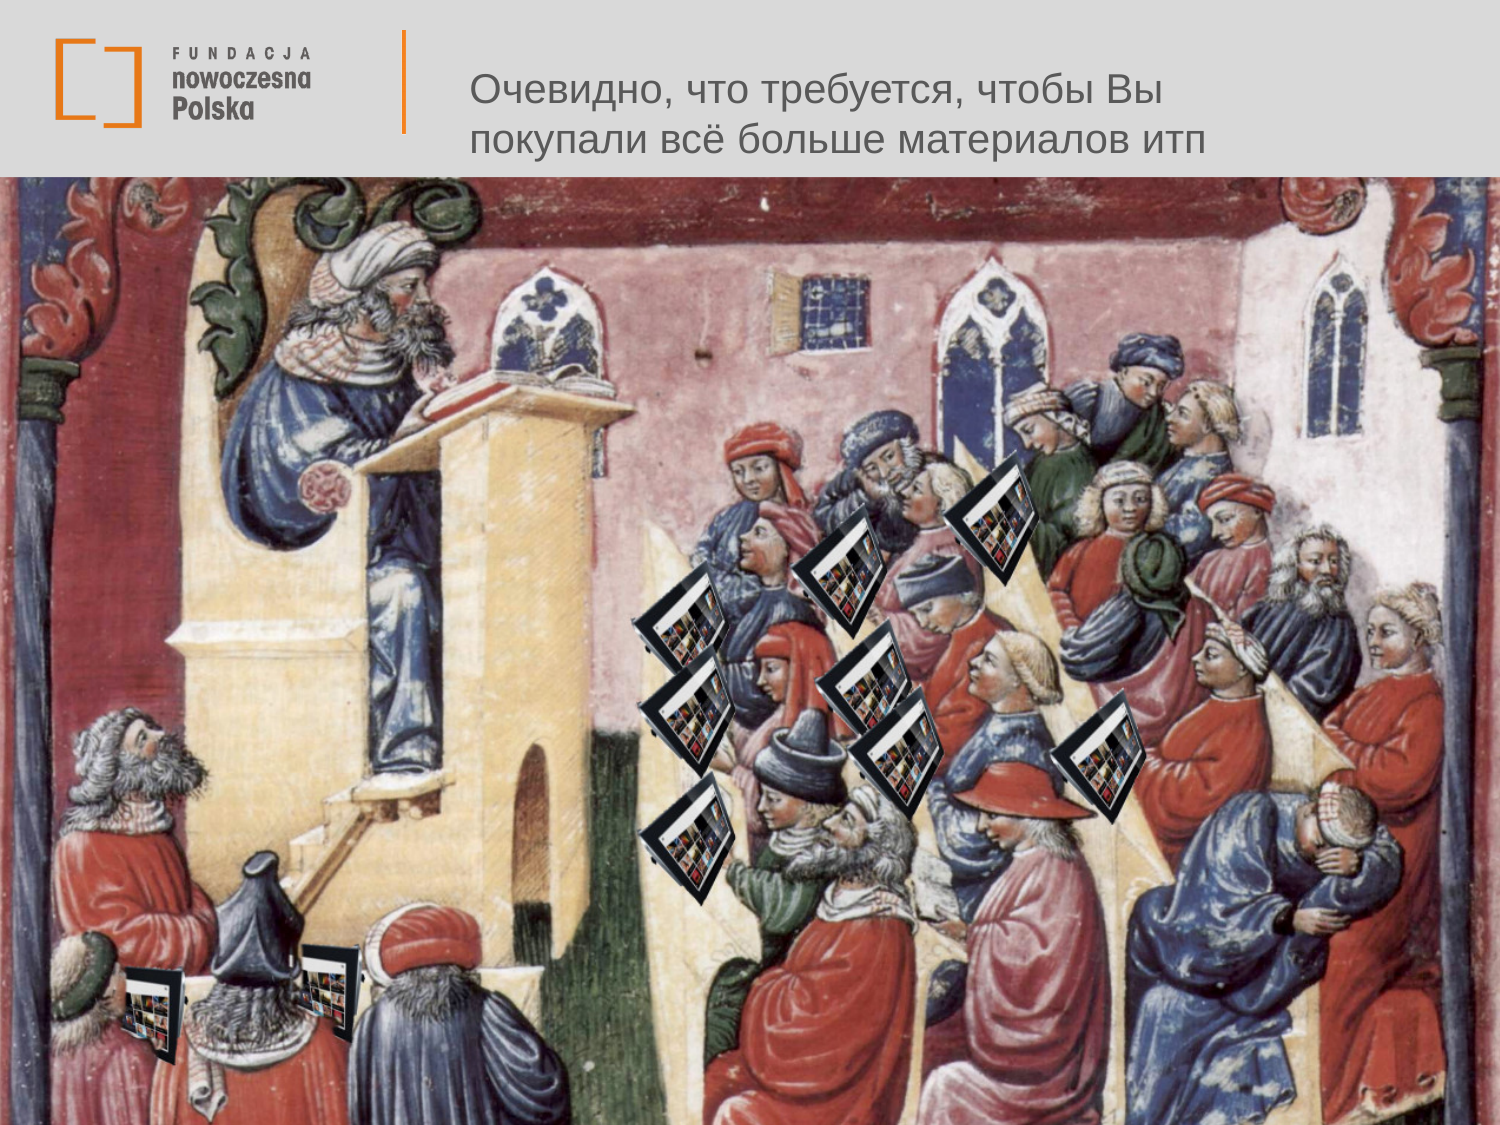

Очевидно, что требуется, чтобы Вы покупали всё больше материалов итп